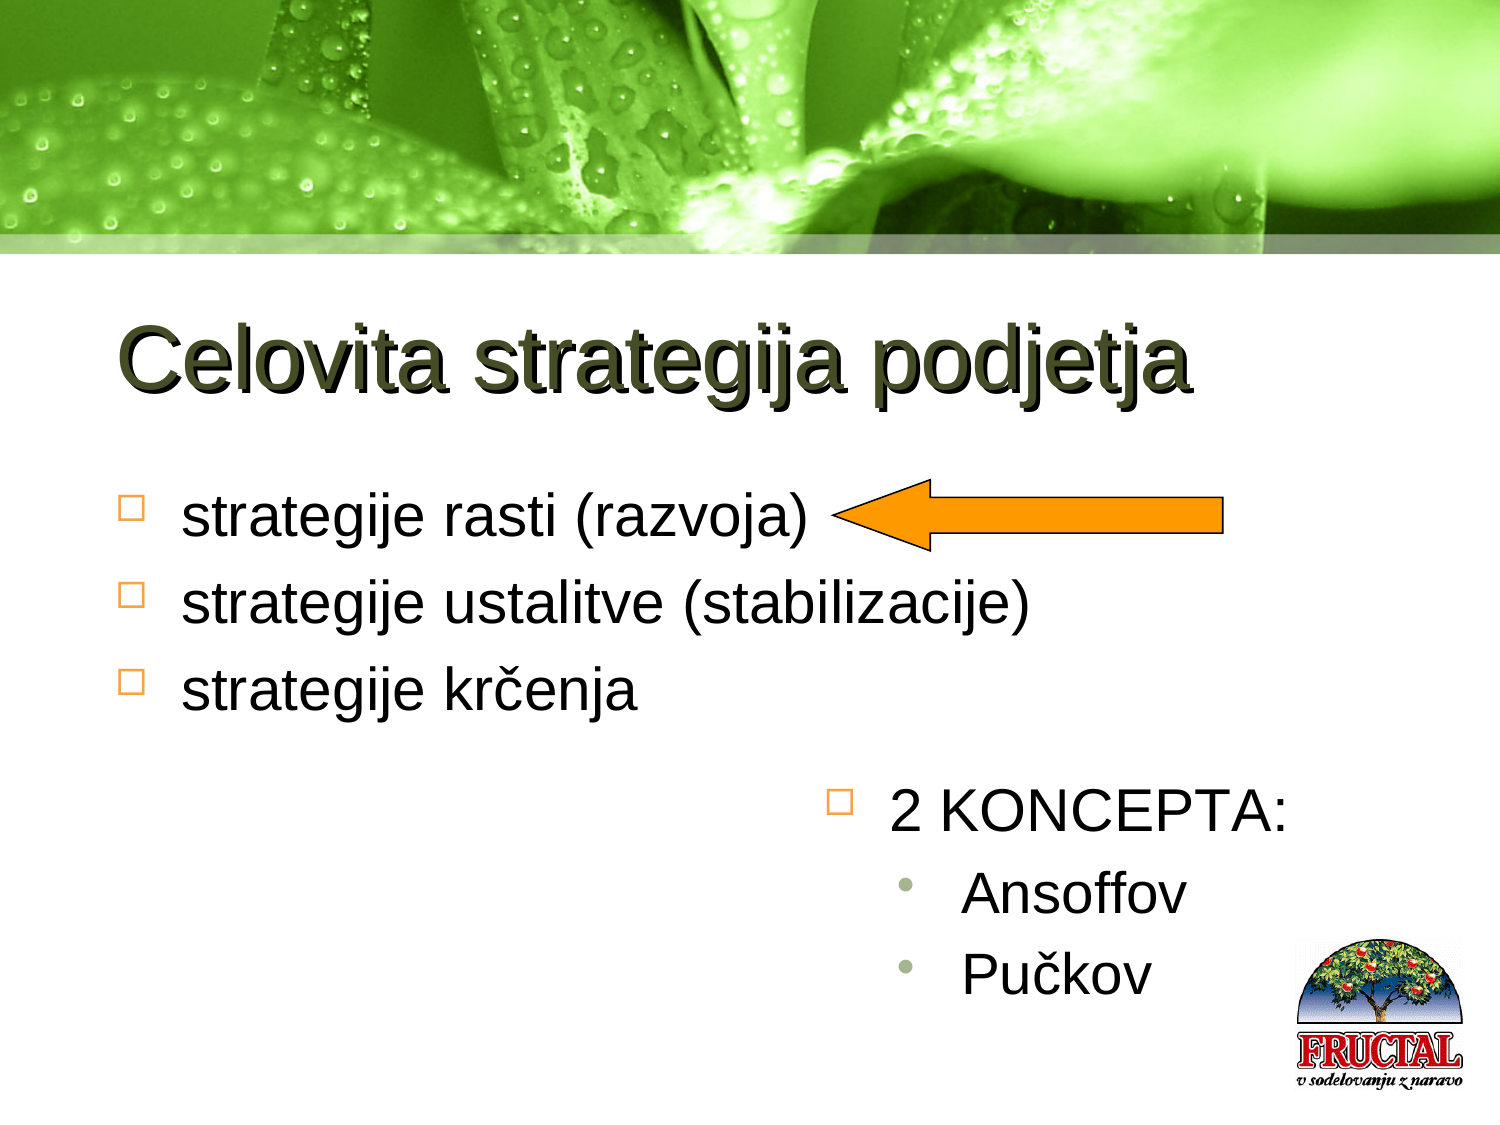

# Celovita strategija podjetja
strategije rasti (razvoja)
strategije ustalitve (stabilizacije)
strategije krčenja
2 KONCEPTA:
Ansoffov
Pučkov